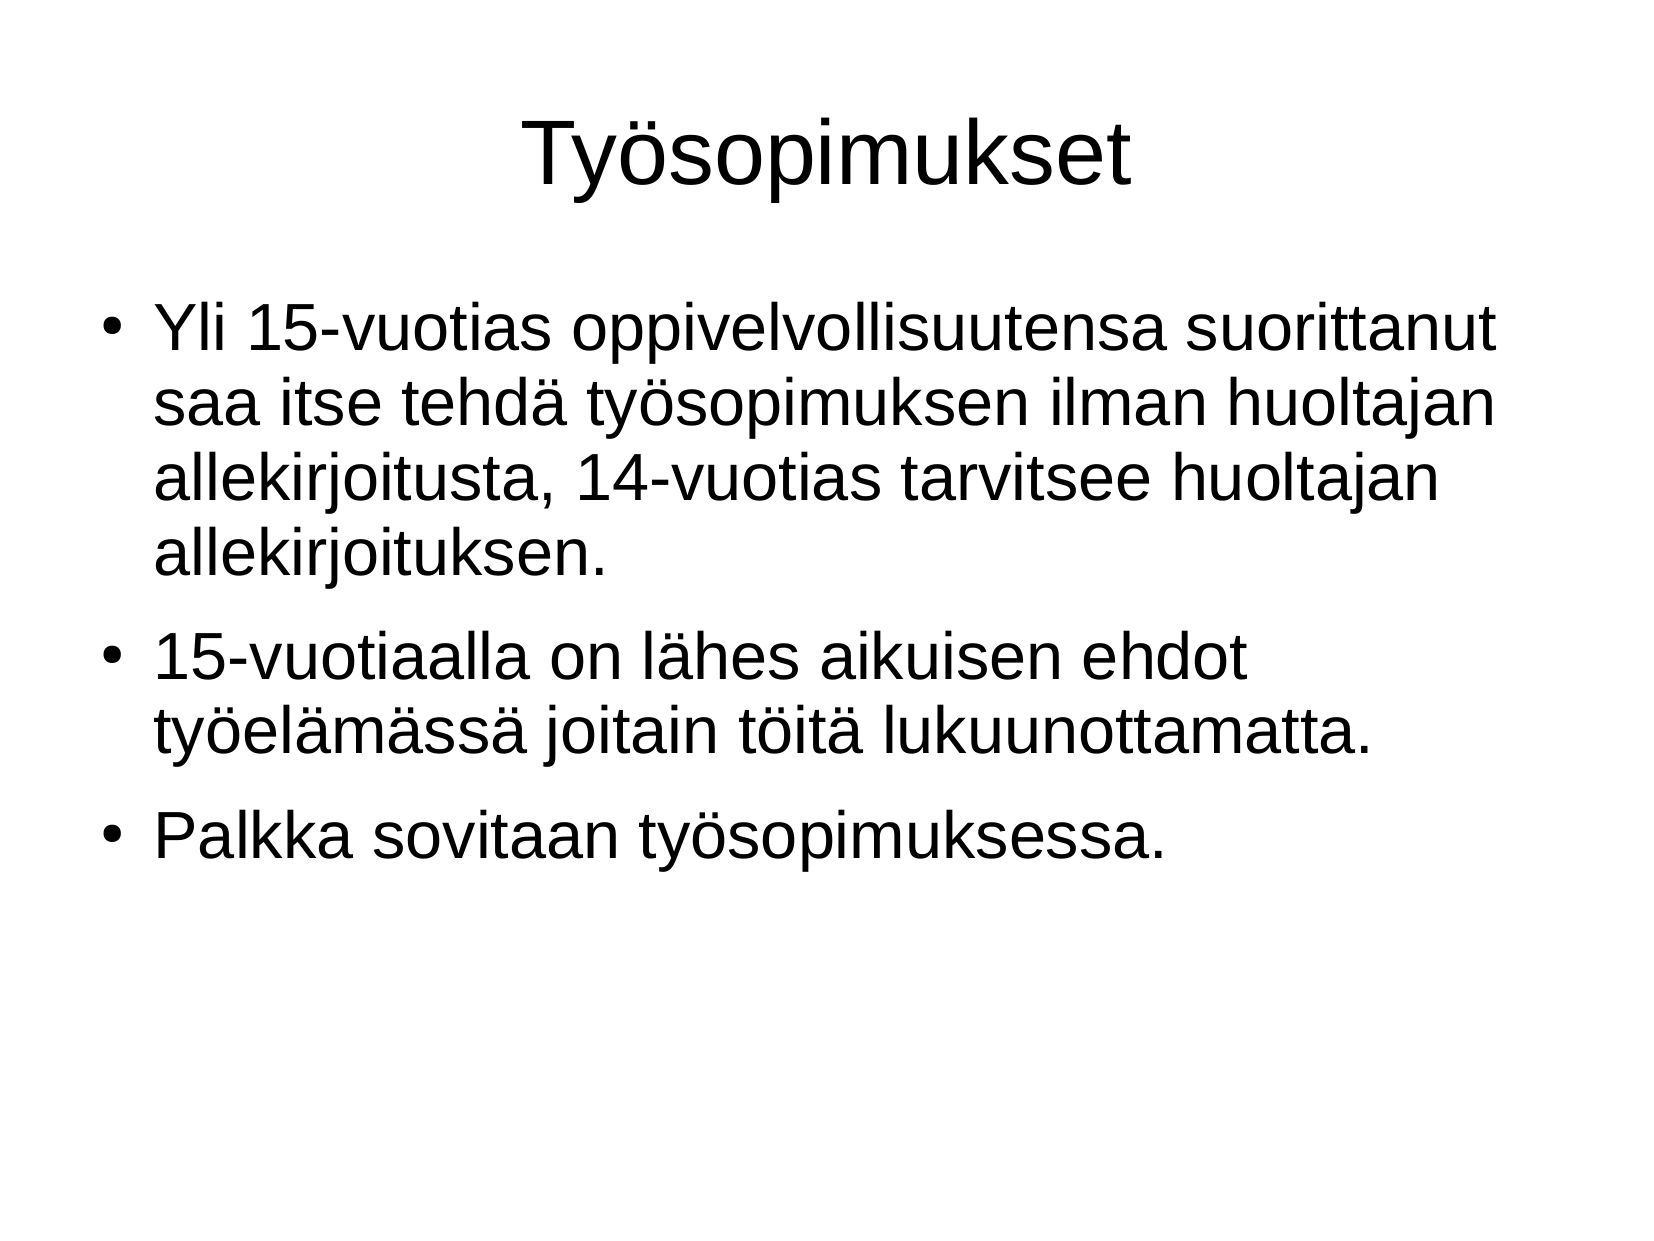

# Työsopimukset
Yli 15-vuotias oppivelvollisuutensa suorittanut saa itse tehdä työsopimuksen ilman huoltajan allekirjoitusta, 14-vuotias tarvitsee huoltajan allekirjoituksen.
15-vuotiaalla on lähes aikuisen ehdot työelämässä joitain töitä lukuunottamatta.
Palkka sovitaan työsopimuksessa.